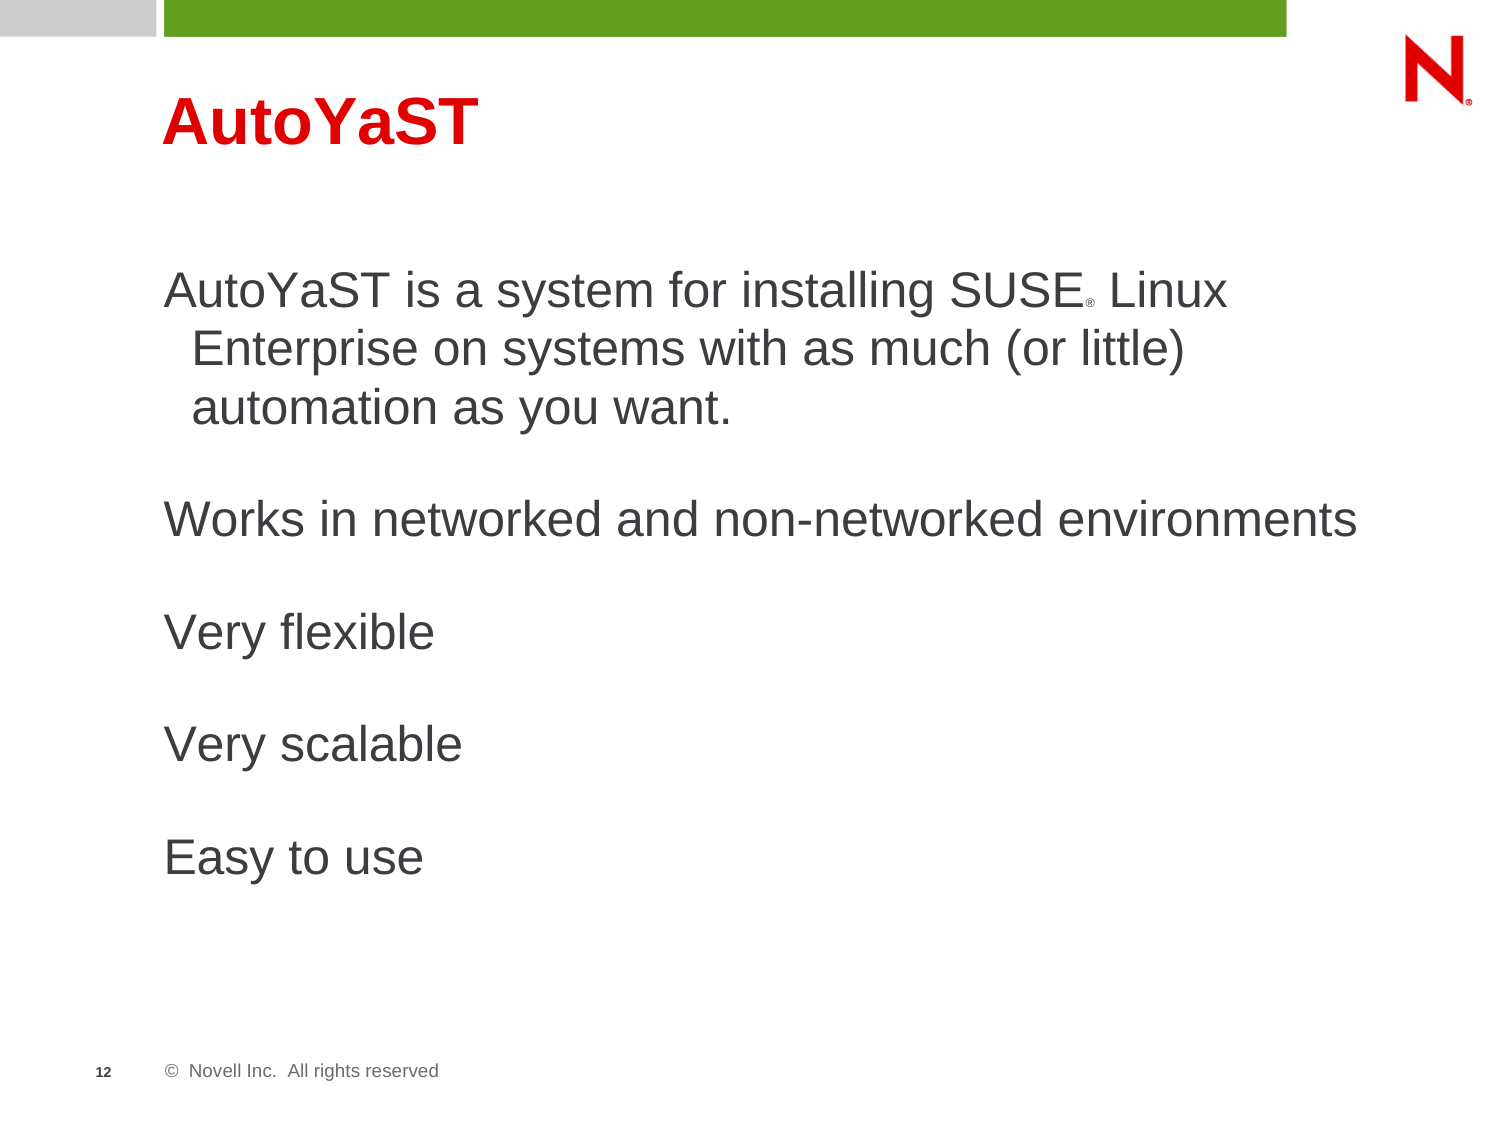

# AutoYaST
AutoYaST is a system for installing SUSE® Linux Enterprise on systems with as much (or little) automation as you want.
Works in networked and non-networked environments
Very flexible
Very scalable
Easy to use